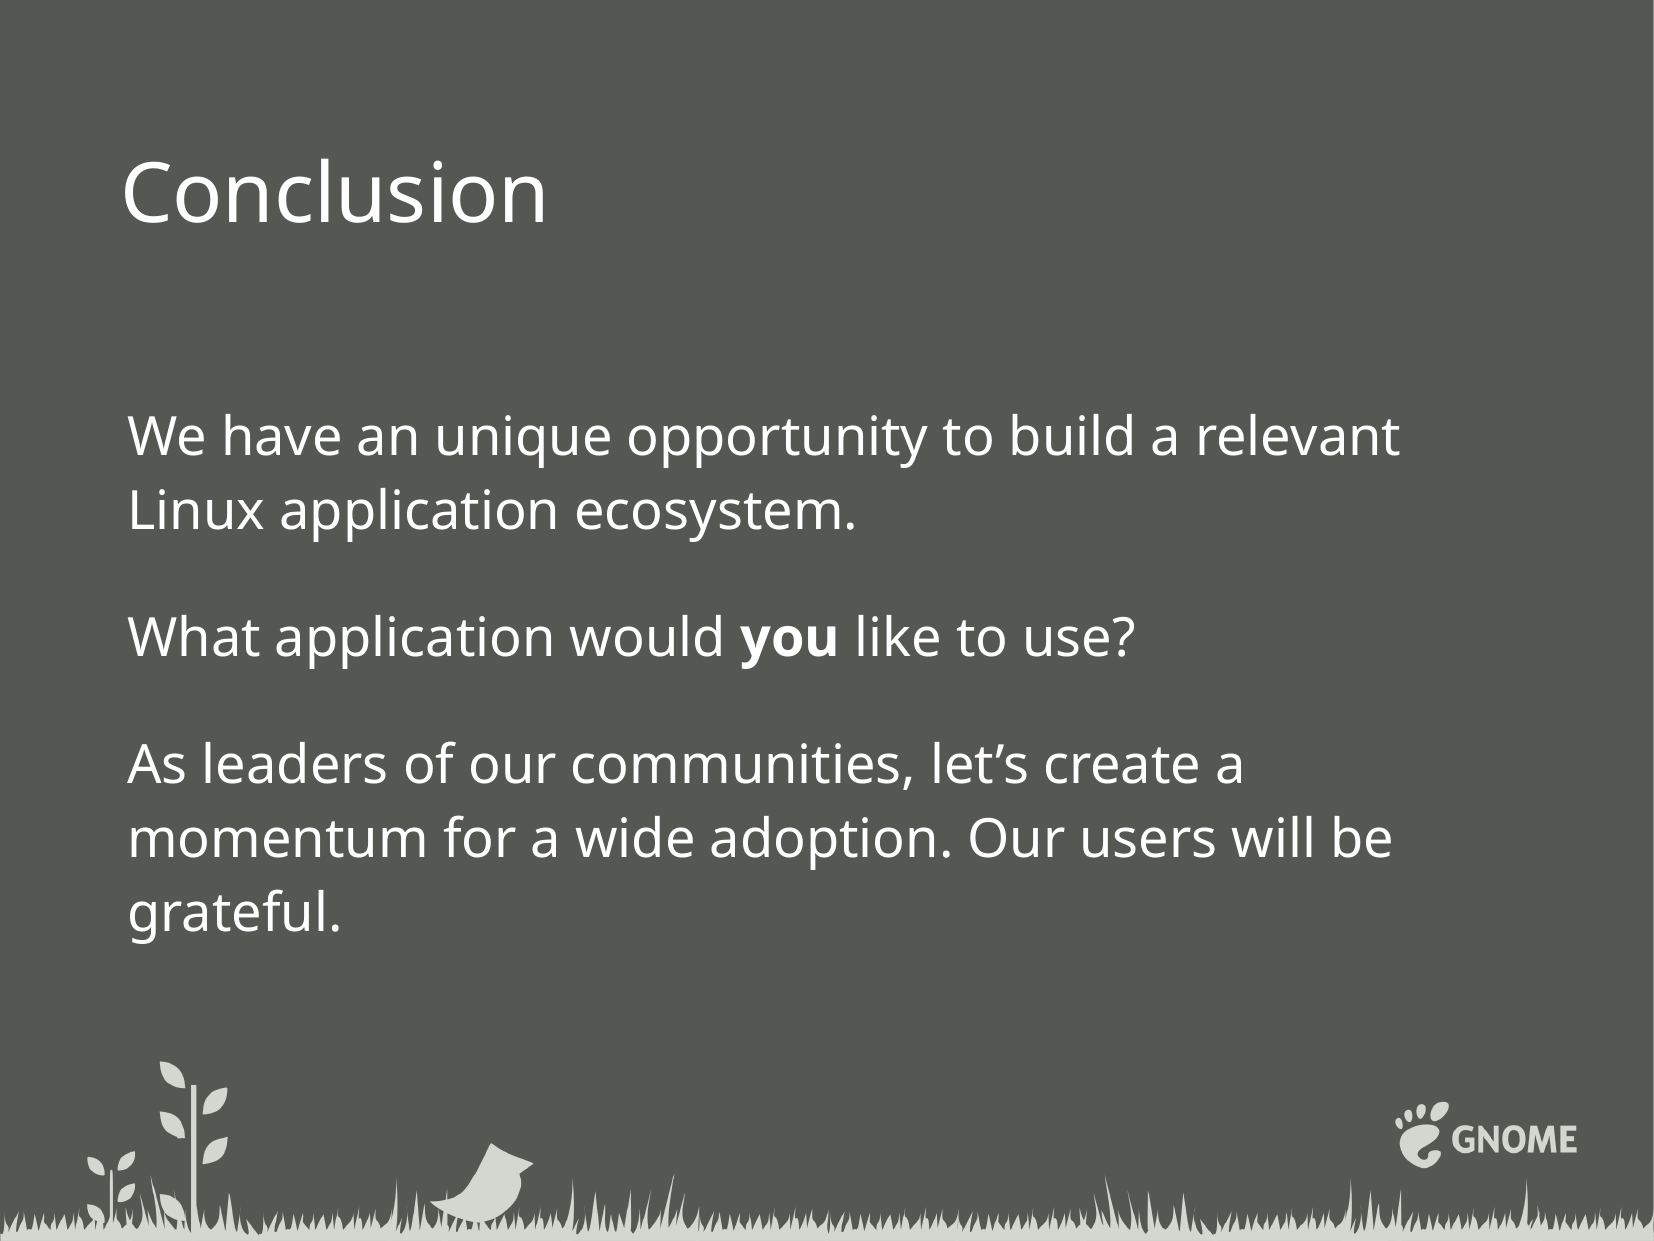

# Conclusion
We have an unique opportunity to build a relevant Linux application ecosystem.
What application would you like to use?
As leaders of our communities, let’s create a momentum for a wide adoption. Our users will be grateful.